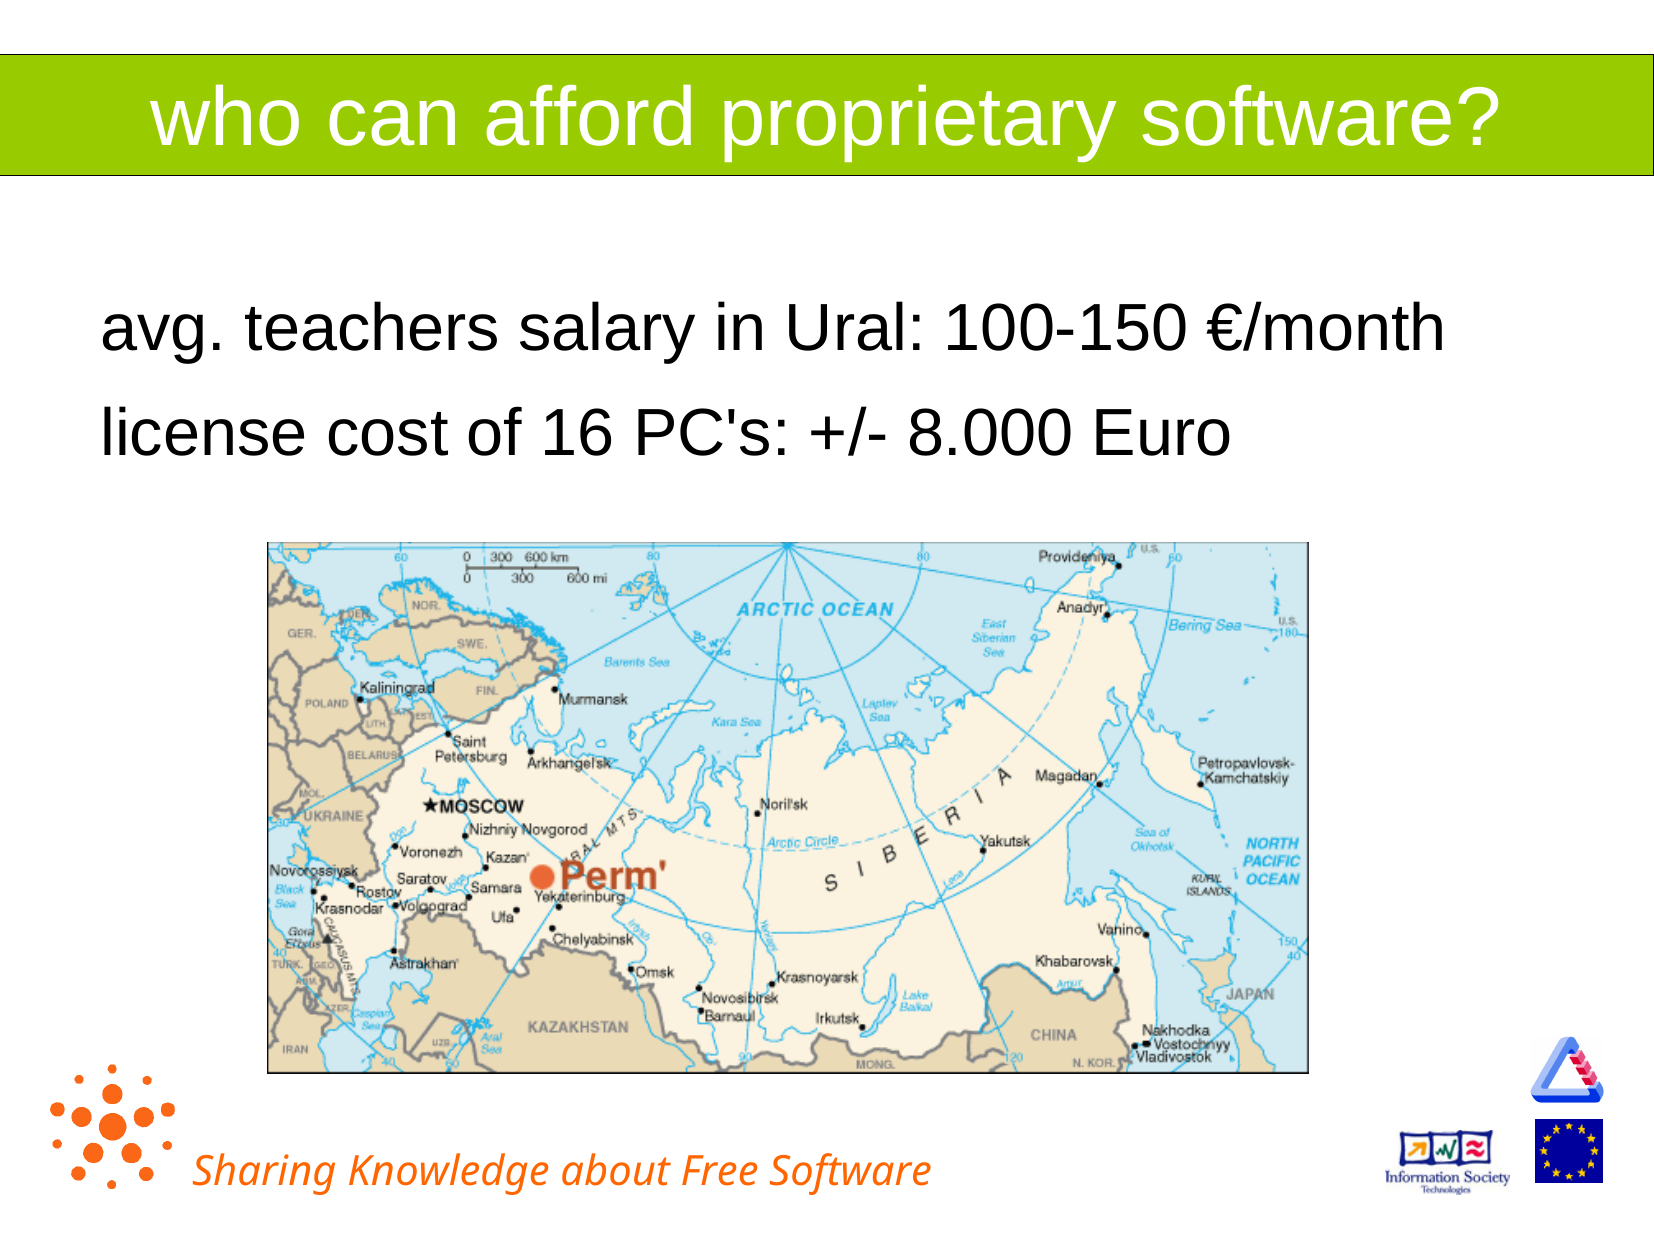

# who can afford proprietary software?
avg. teachers salary in Ural: 100-150 €/month
license cost of 16 PC's: +/- 8.000 Euro